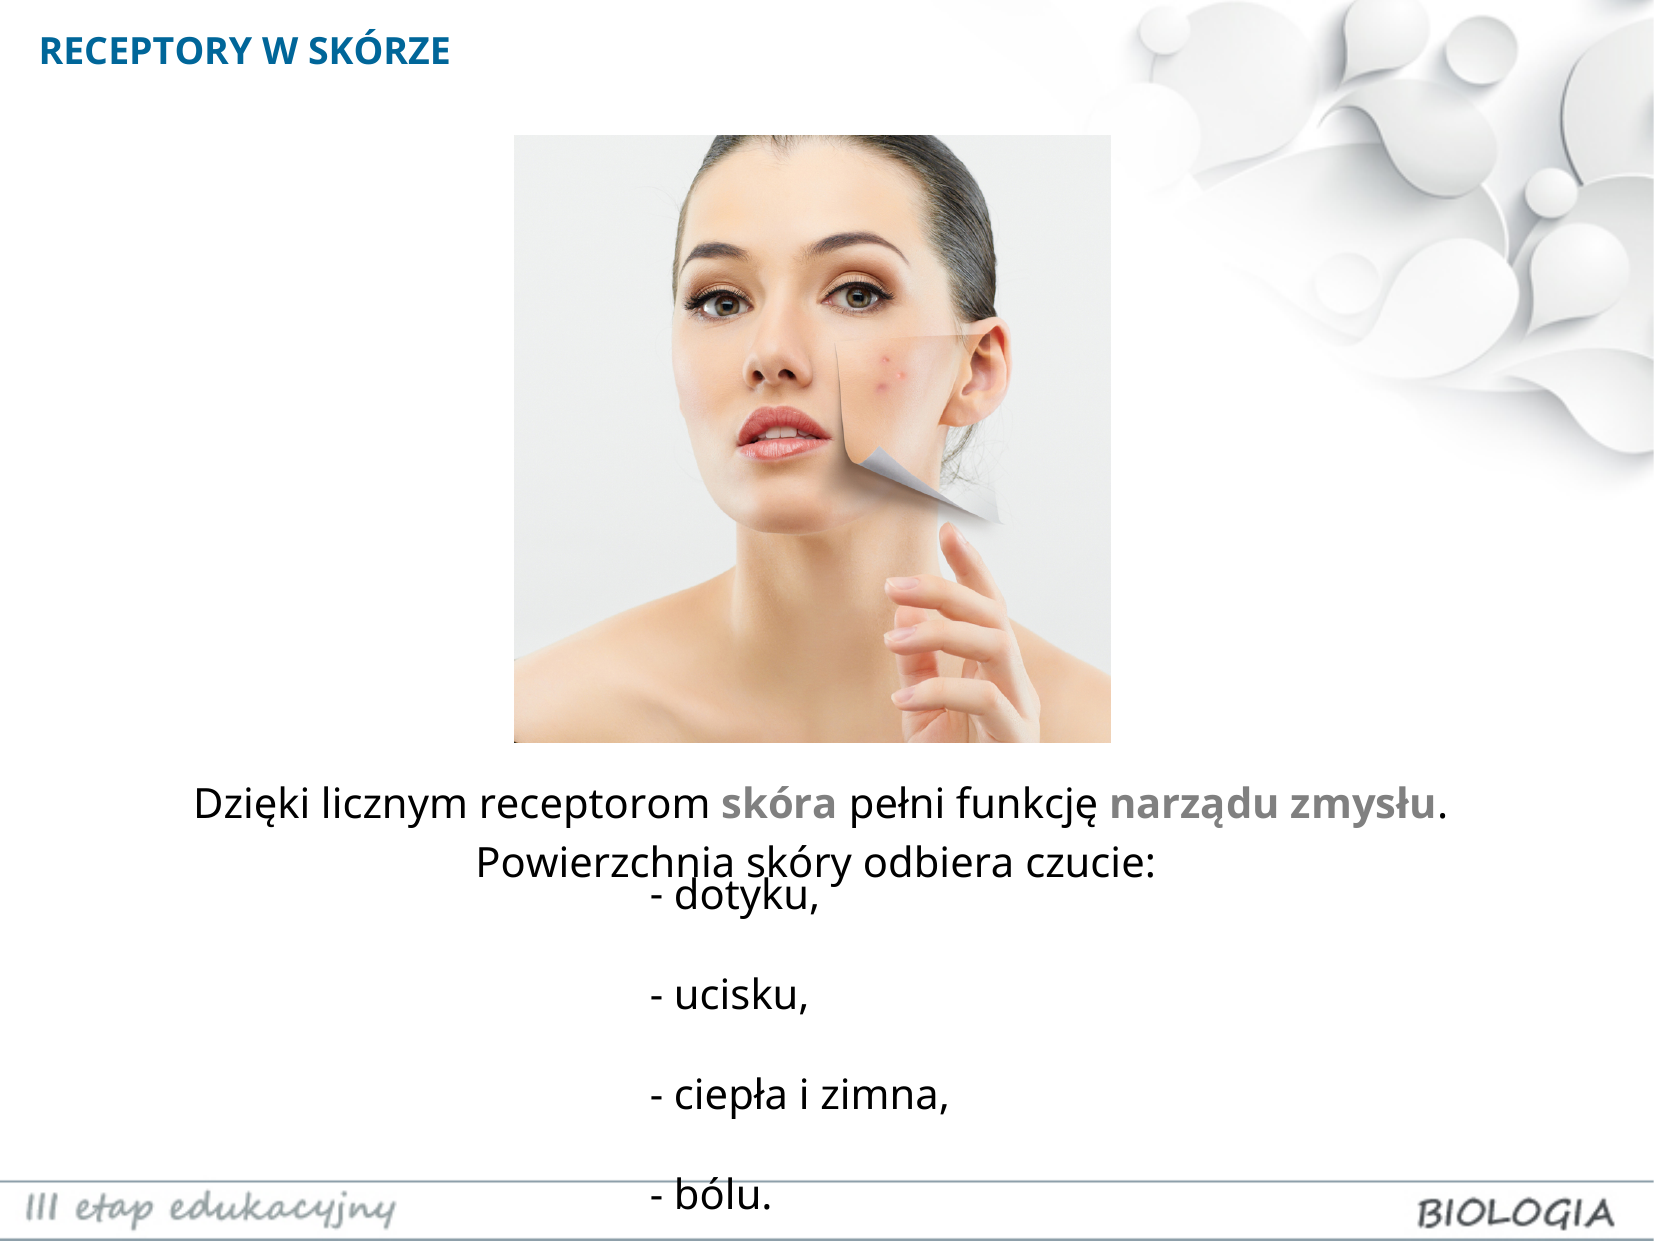

RECEPTORY W SKÓRZE
Dzięki licznym receptorom skóra pełni funkcję narządu zmysłu.
Powierzchnia skóry odbiera czucie:
# dotyku, - ucisku, - ciepła i zimna, - bólu.